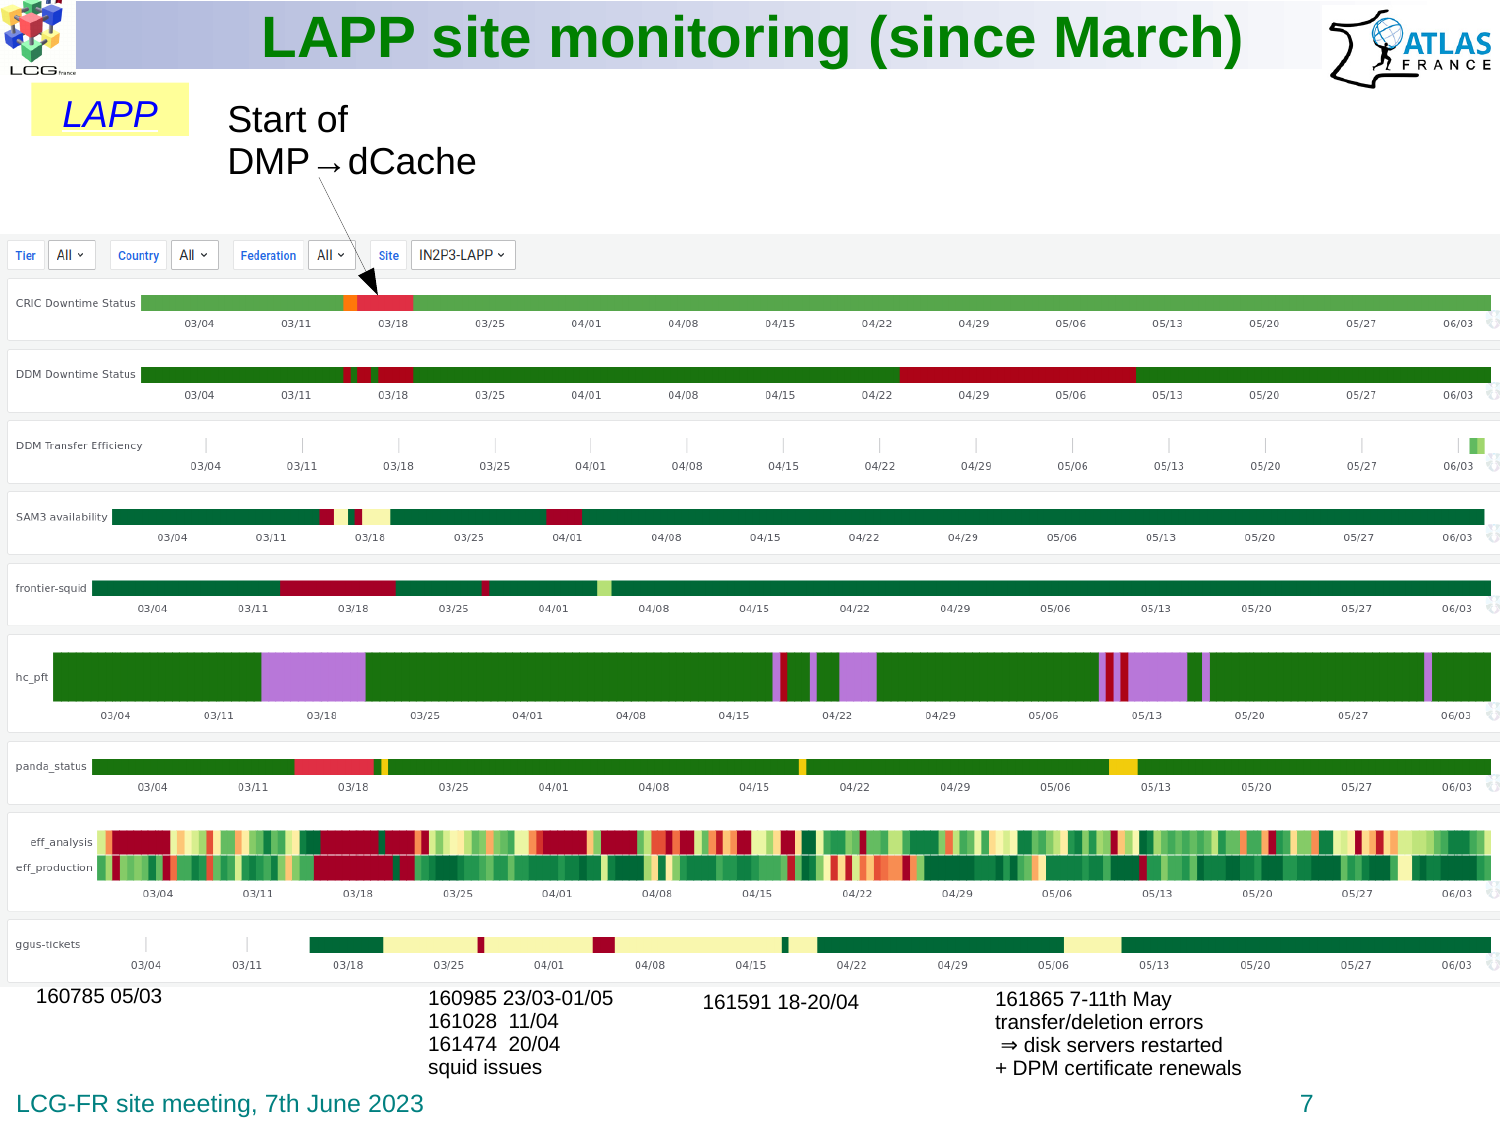

LAPP site monitoring (since March)
LAPP
Start of
DMP→dCache
160785 05/03
160985 23/03-01/05
161028 11/04
161474 20/04
squid issues
161865 7-11th May
transfer/deletion errors
 ⇒ disk servers restarted
+ DPM certificate renewals
161591 18-20/04